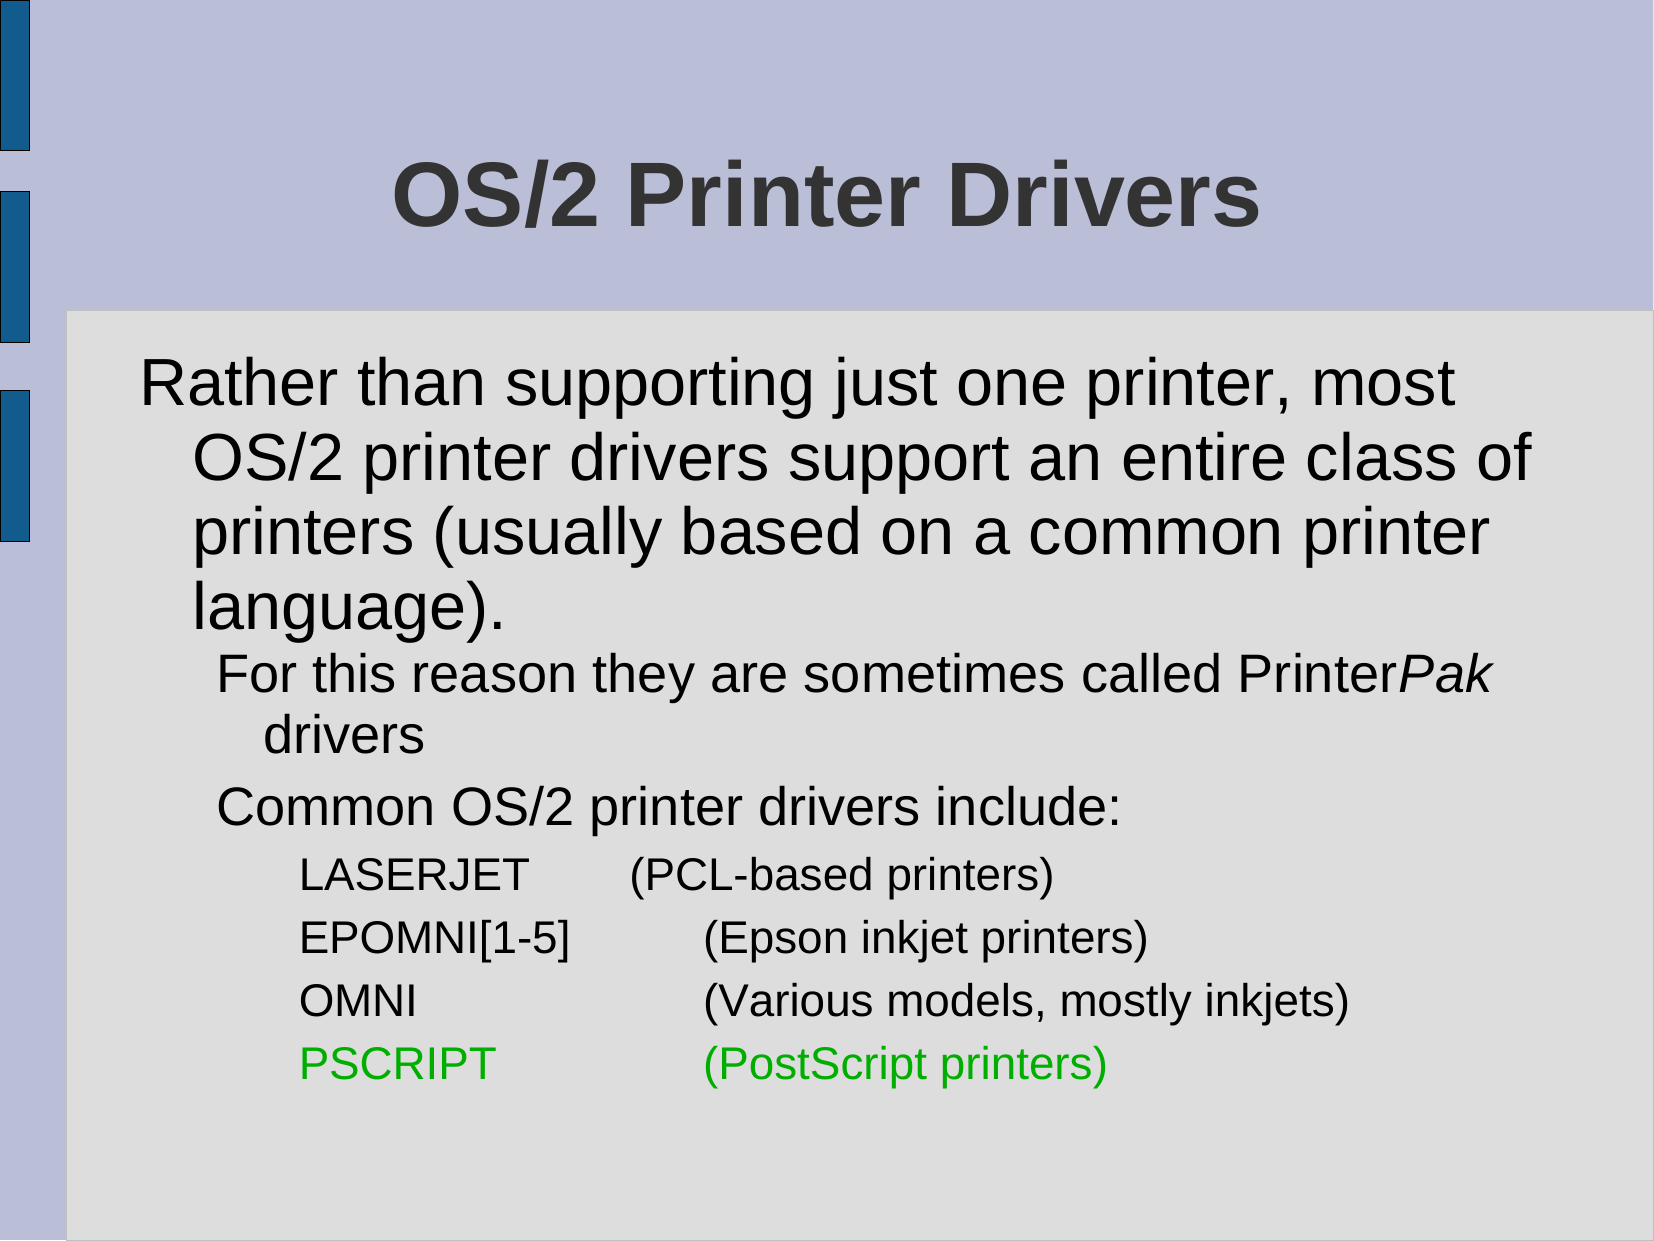

# OS/2 Printer Drivers
Rather than supporting just one printer, most OS/2 printer drivers support an entire class of printers (usually based on a common printer language).
For this reason they are sometimes called PrinterPak drivers
Common OS/2 printer drivers include:
LASERJET 		(PCL-based printers)
EPOMNI[1-5]		(Epson inkjet printers)
OMNI				(Various models, mostly inkjets)
PSCRIPT			(PostScript printers)